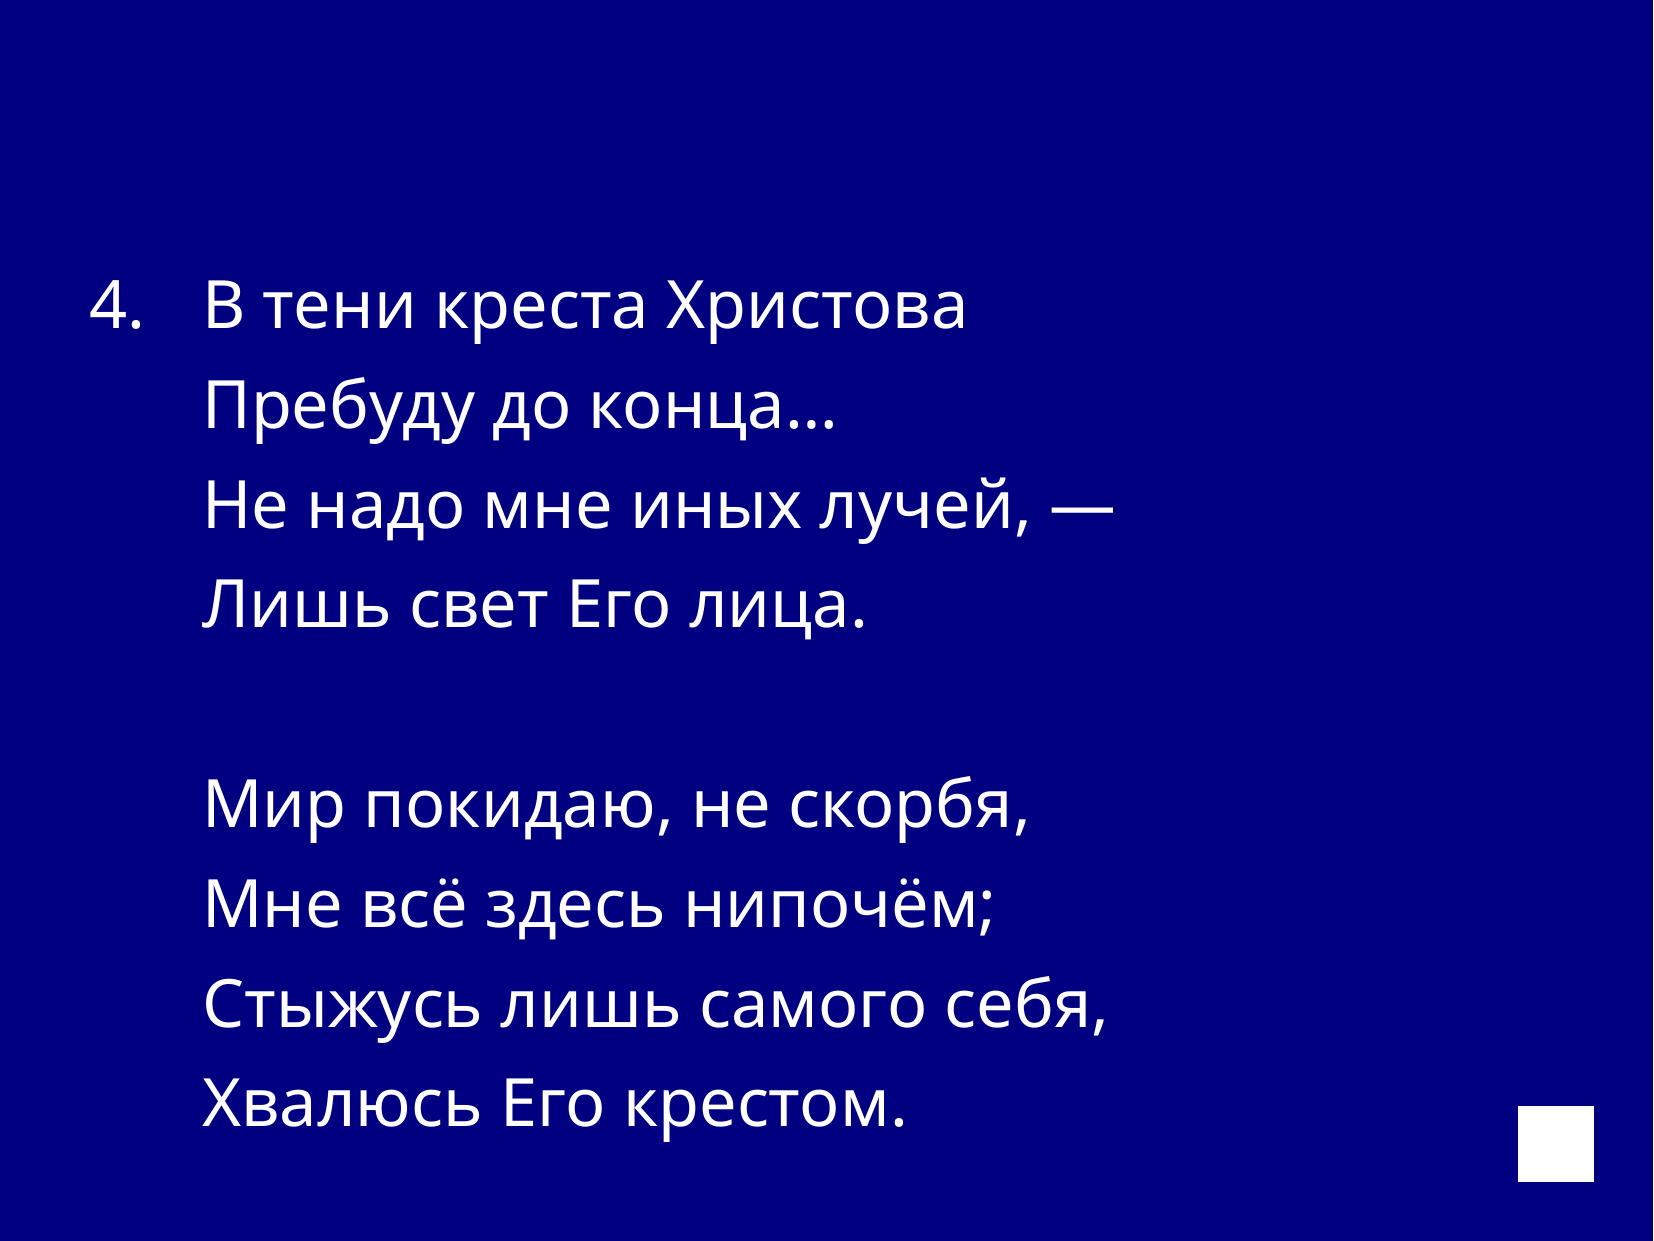

4.	В тени креста Христова
	Пребуду до конца…
	Не надо мне иных лучей, —
	Лишь свет Его лица.
	Мир покидаю, не скорбя,
	Мне всё здесь нипочём;
	Стыжусь лишь самого себя,
	Хвалюсь Его крестом.